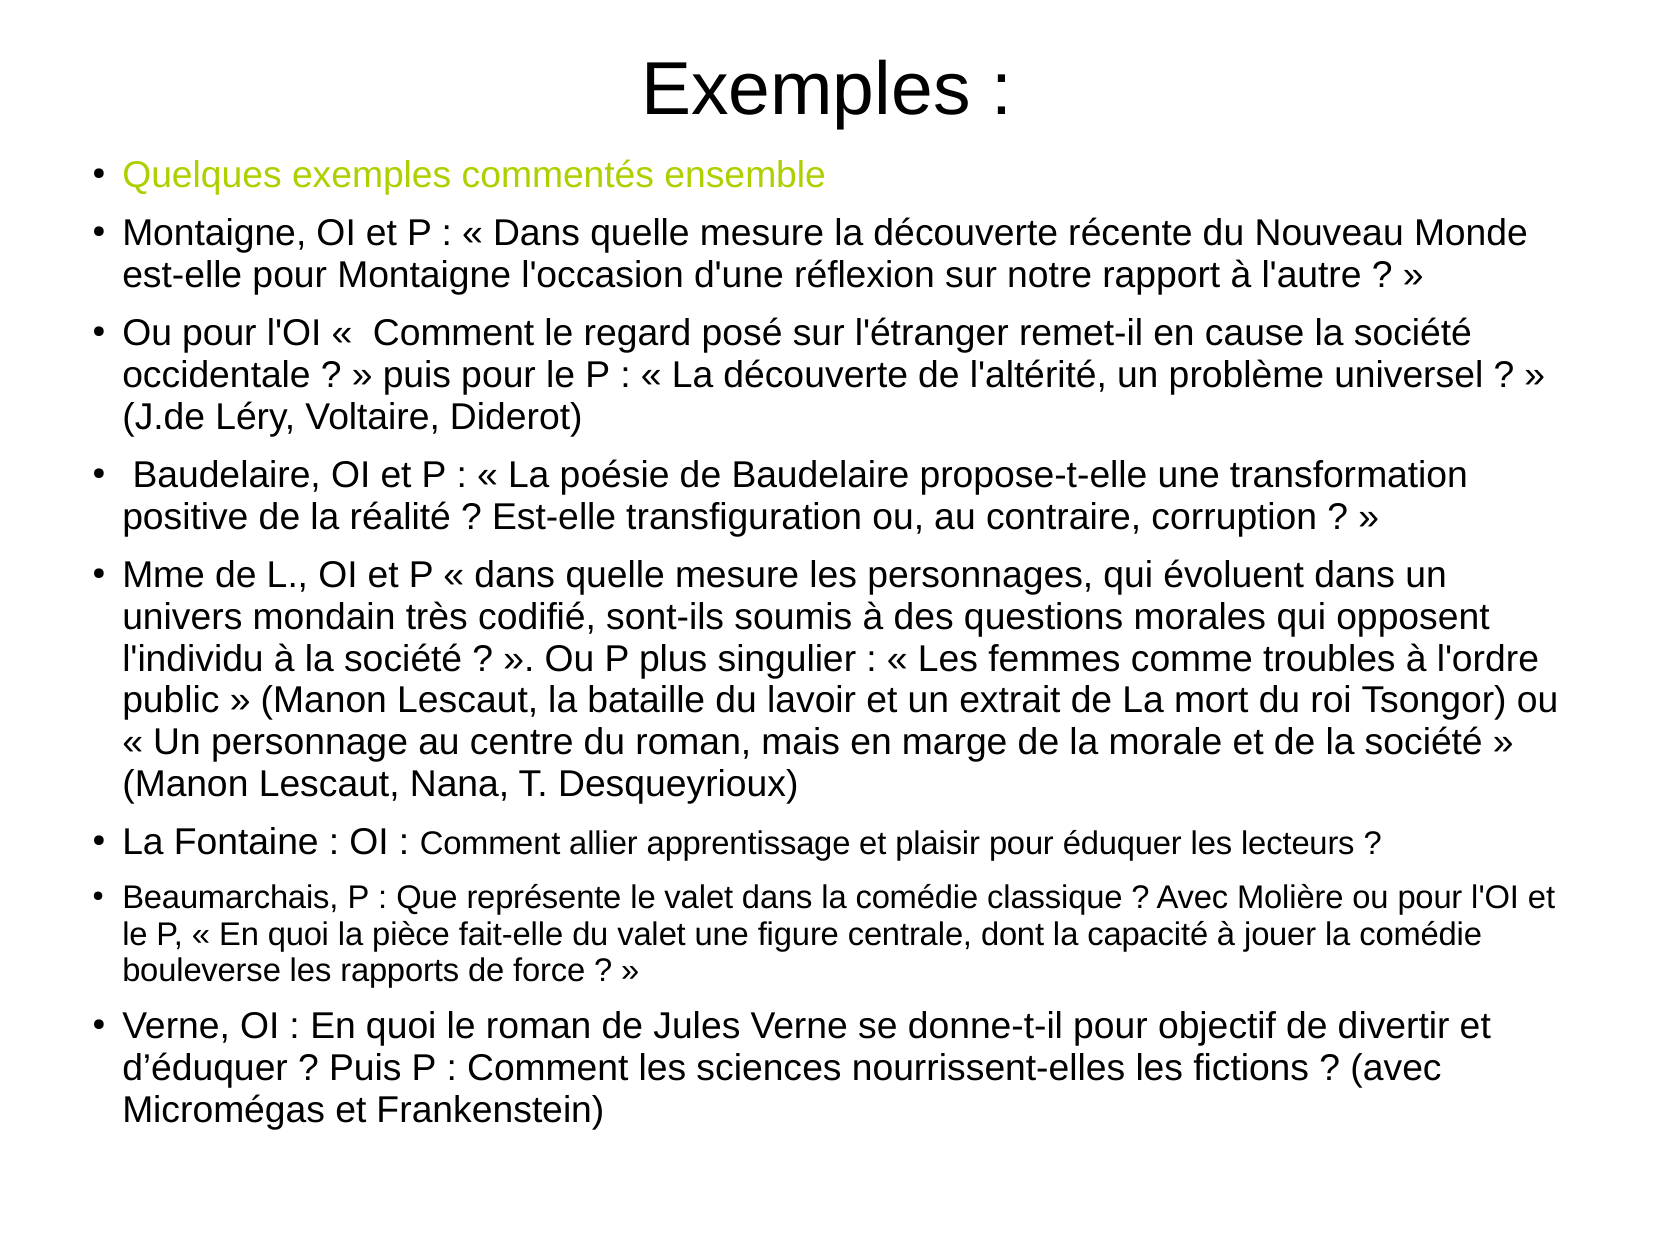

# Exemples :
Quelques exemples commentés ensemble
Montaigne, OI et P : « Dans quelle mesure la découverte récente du Nouveau Monde est-elle pour Montaigne l'occasion d'une réflexion sur notre rapport à l'autre ? »
Ou pour l'OI «  Comment le regard posé sur l'étranger remet-il en cause la société occidentale ? » puis pour le P : « La découverte de l'altérité, un problème universel ? » (J.de Léry, Voltaire, Diderot)
 Baudelaire, OI et P : « La poésie de Baudelaire propose-t-elle une transformation positive de la réalité ? Est-elle transfiguration ou, au contraire, corruption ? »
Mme de L., OI et P « dans quelle mesure les personnages, qui évoluent dans un univers mondain très codifié, sont-ils soumis à des questions morales qui opposent l'individu à la société ? ». Ou P plus singulier : « Les femmes comme troubles à l'ordre public » (Manon Lescaut, la bataille du lavoir et un extrait de La mort du roi Tsongor) ou « Un personnage au centre du roman, mais en marge de la morale et de la société » (Manon Lescaut, Nana, T. Desqueyrioux)
La Fontaine : OI : Comment allier apprentissage et plaisir pour éduquer les lecteurs ?
Beaumarchais, P : Que représente le valet dans la comédie classique ? Avec Molière ou pour l'OI et le P, « En quoi la pièce fait-elle du valet une figure centrale, dont la capacité à jouer la comédie bouleverse les rapports de force ? »
Verne, OI : En quoi le roman de Jules Verne se donne-t-il pour objectif de divertir et d’éduquer ? Puis P : Comment les sciences nourrissent-elles les fictions ? (avec Micromégas et Frankenstein)